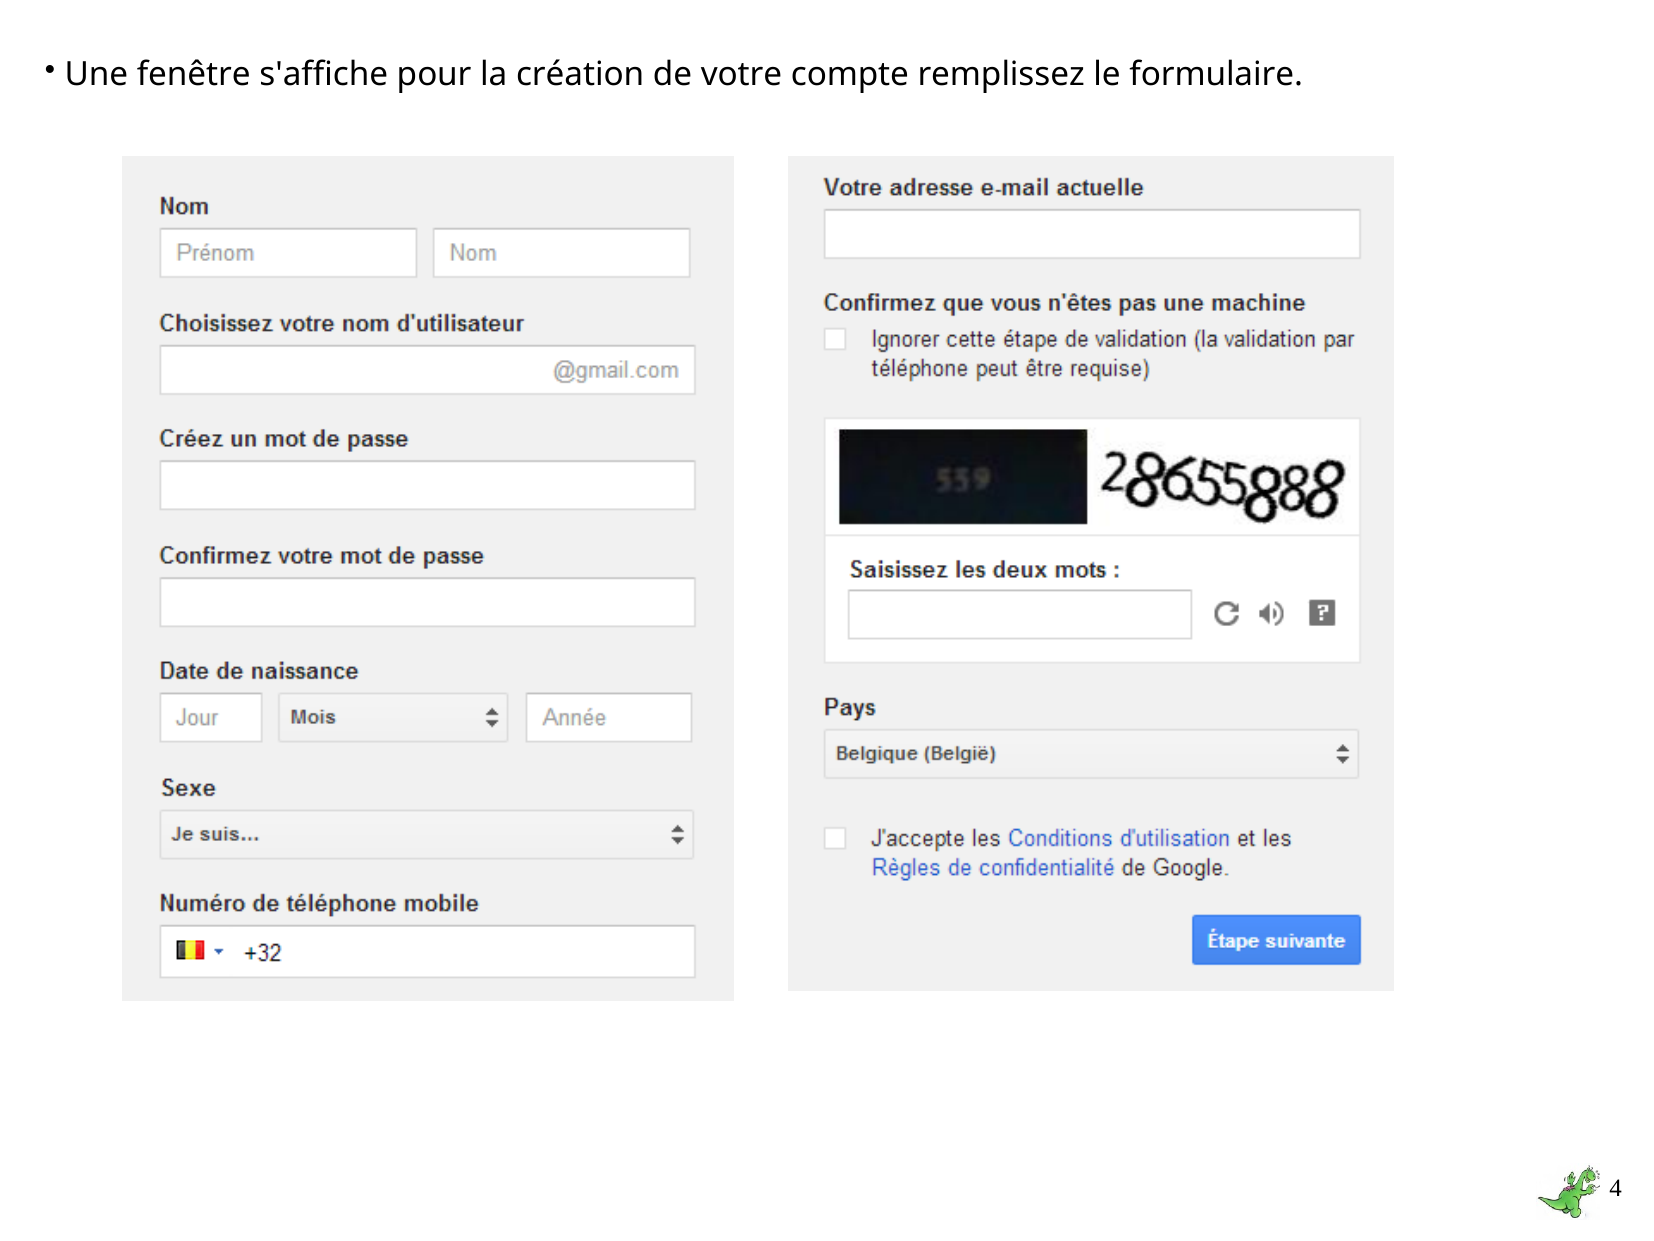

Une fenêtre s'affiche pour la création de votre compte remplissez le formulaire.
4